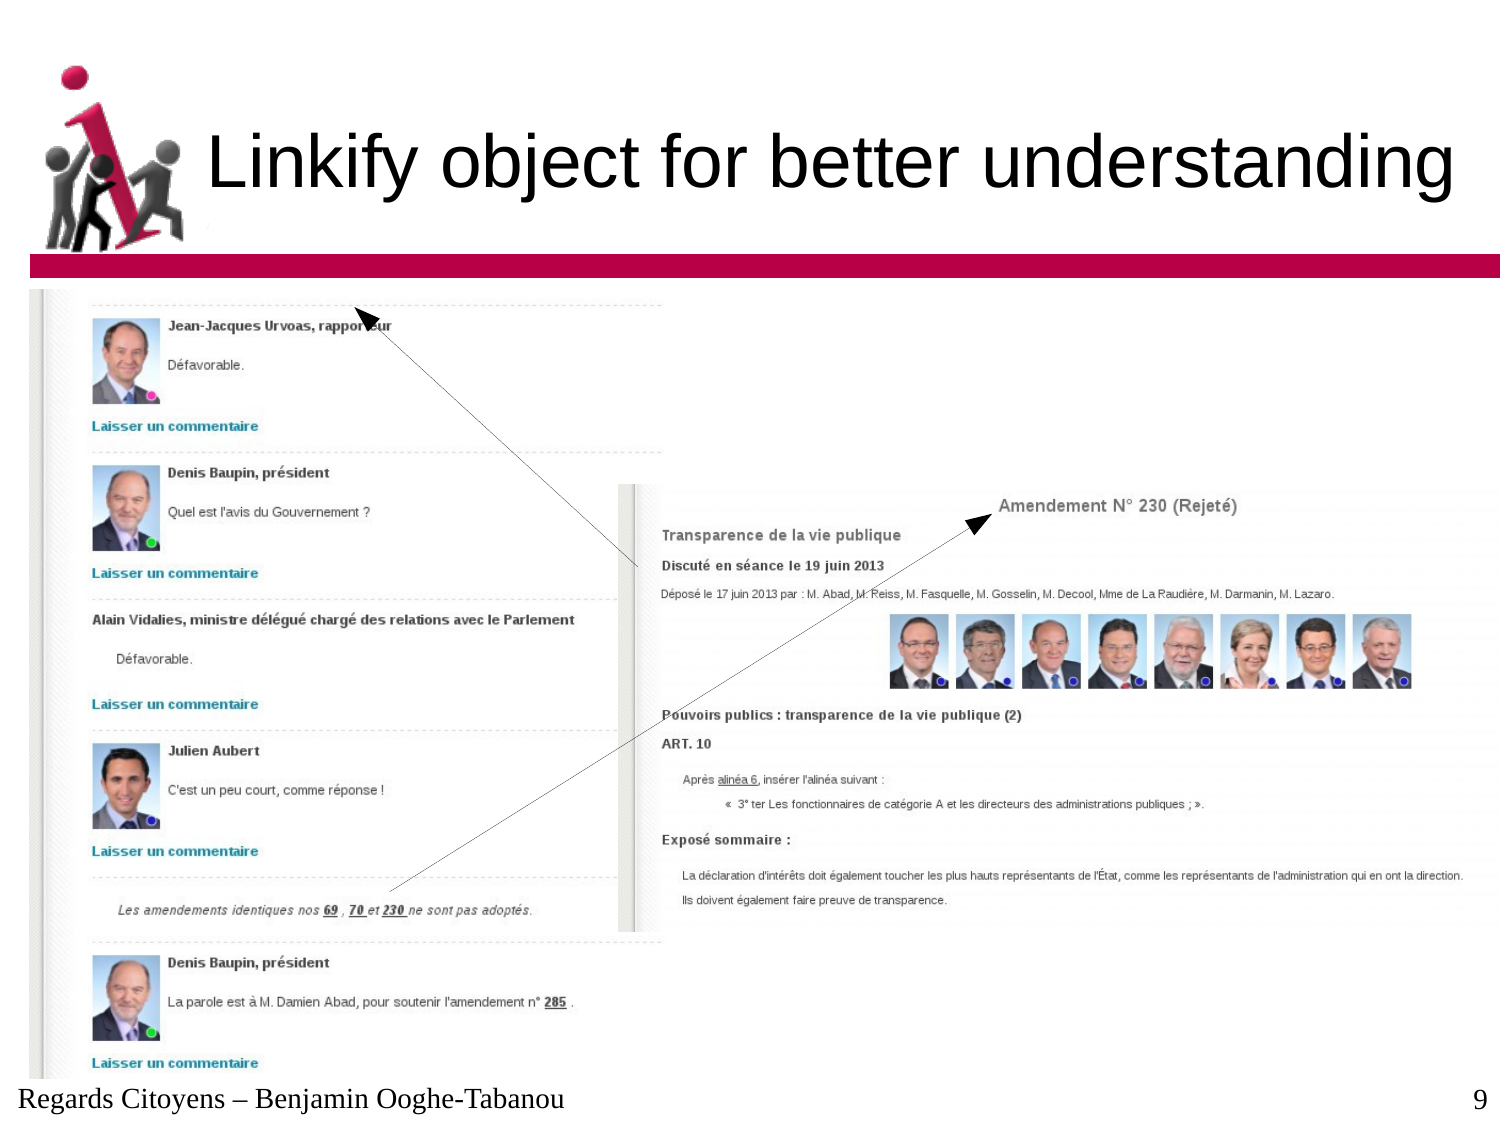

# Linkify object for better understanding
Regards Citoyens - Split 2015
9